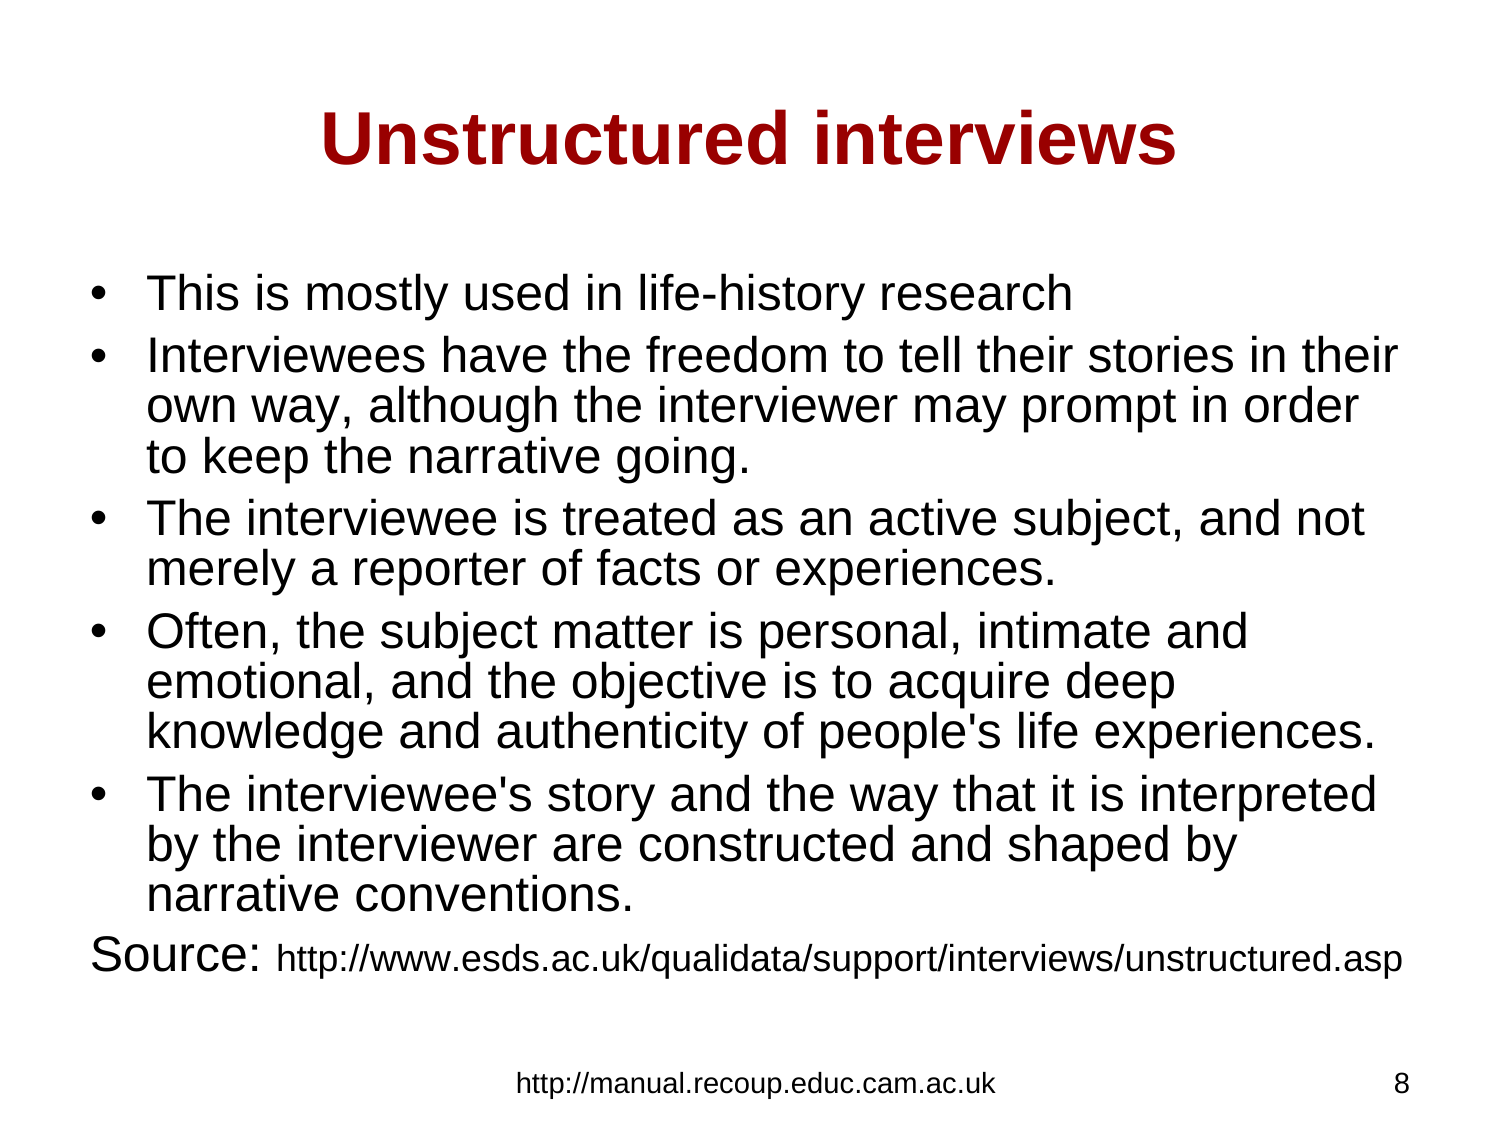

# Unstructured interviews
This is mostly used in life-history research
Interviewees have the freedom to tell their stories in their own way, although the interviewer may prompt in order to keep the narrative going.
The interviewee is treated as an active subject, and not merely a reporter of facts or experiences.
Often, the subject matter is personal, intimate and emotional, and the objective is to acquire deep knowledge and authenticity of people's life experiences.
The interviewee's story and the way that it is interpreted by the interviewer are constructed and shaped by narrative conventions.
Source: http://www.esds.ac.uk/qualidata/support/interviews/unstructured.asp
http://manual.recoup.educ.cam.ac.uk
8